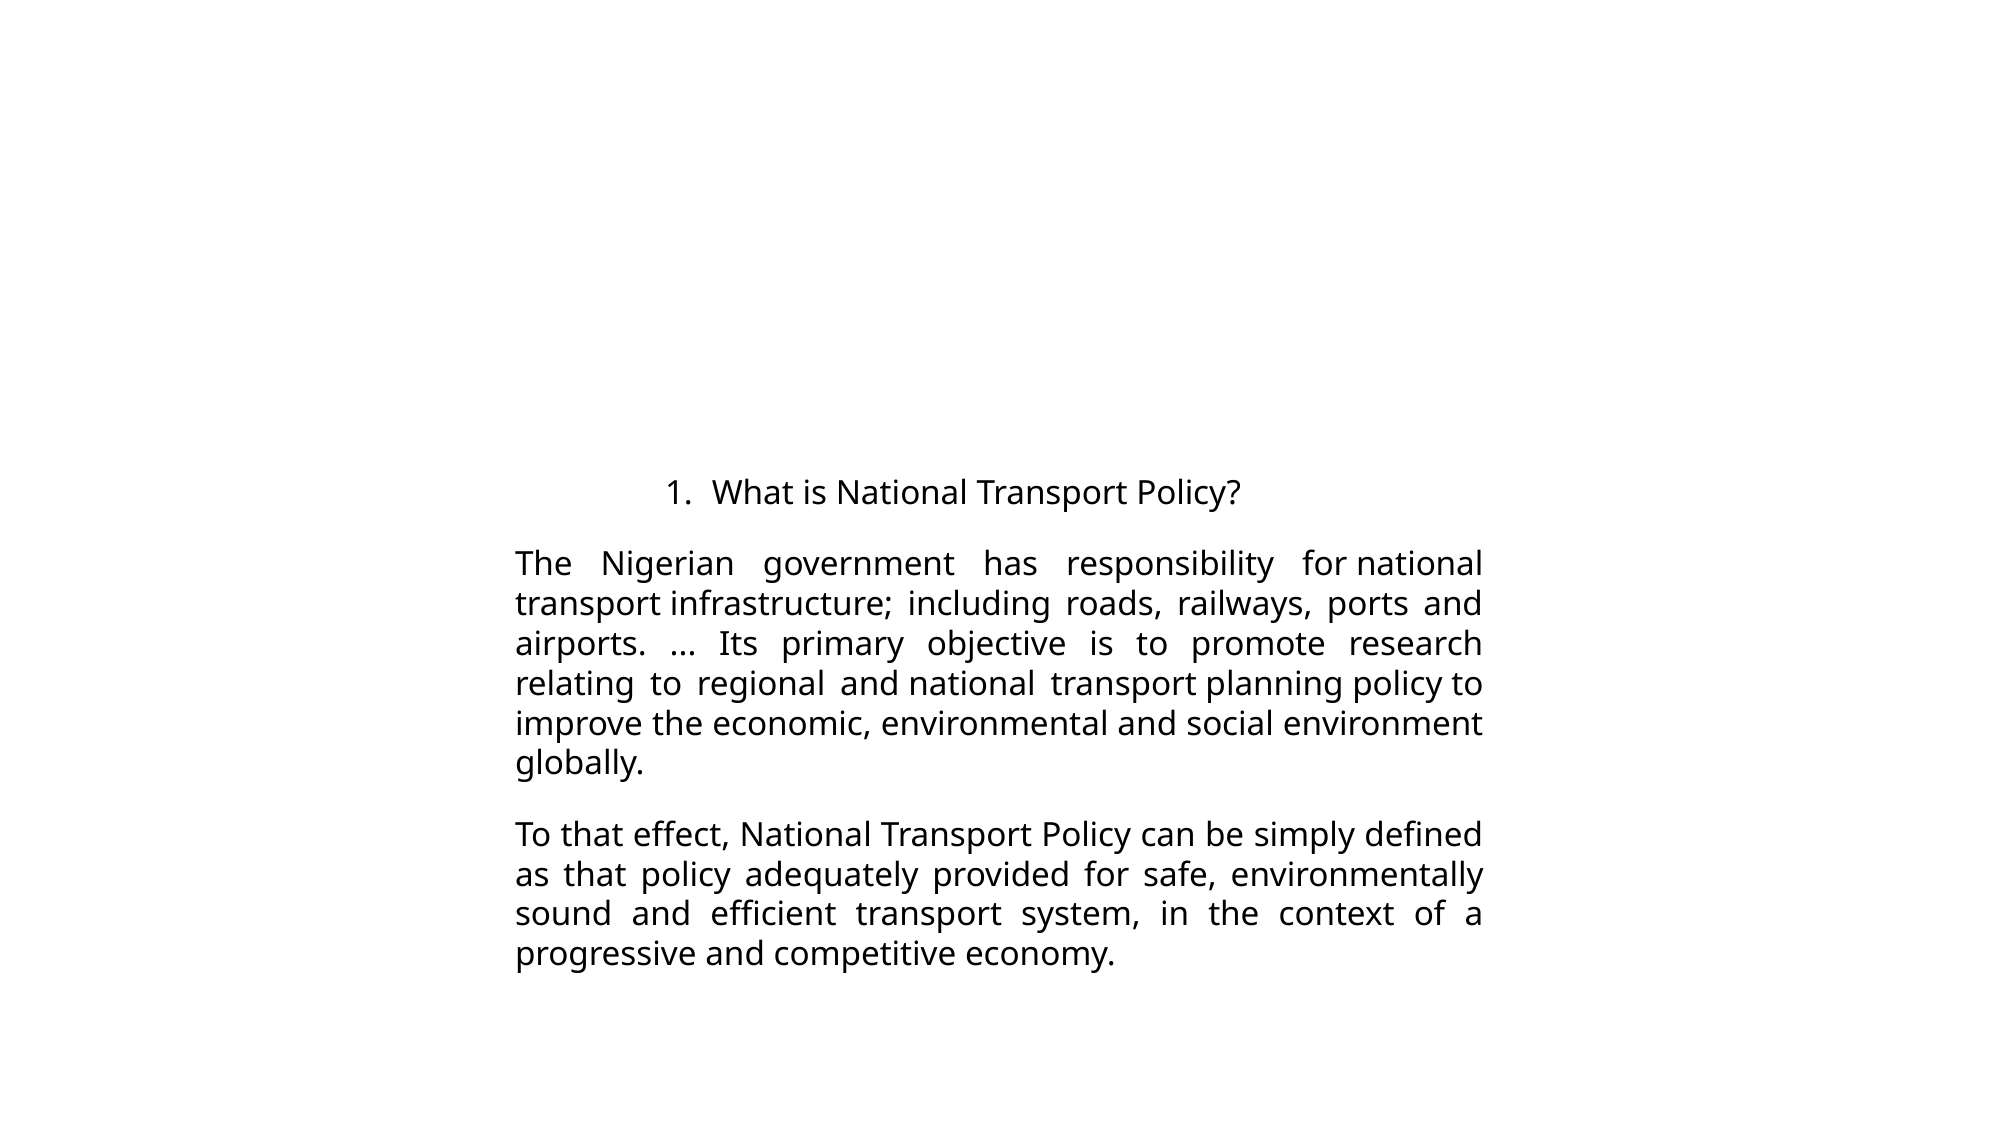

What is National Transport Policy?
The Nigerian government has responsibility for national transport infrastructure; including roads, railways, ports and airports. ... Its primary objective is to promote research relating to regional and national transport planning policy to improve the economic, environmental and social environment globally.
To that effect, National Transport Policy can be simply defined as that policy adequately provided for safe, environmentally sound and efficient transport system, in the context of a progressive and competitive economy.